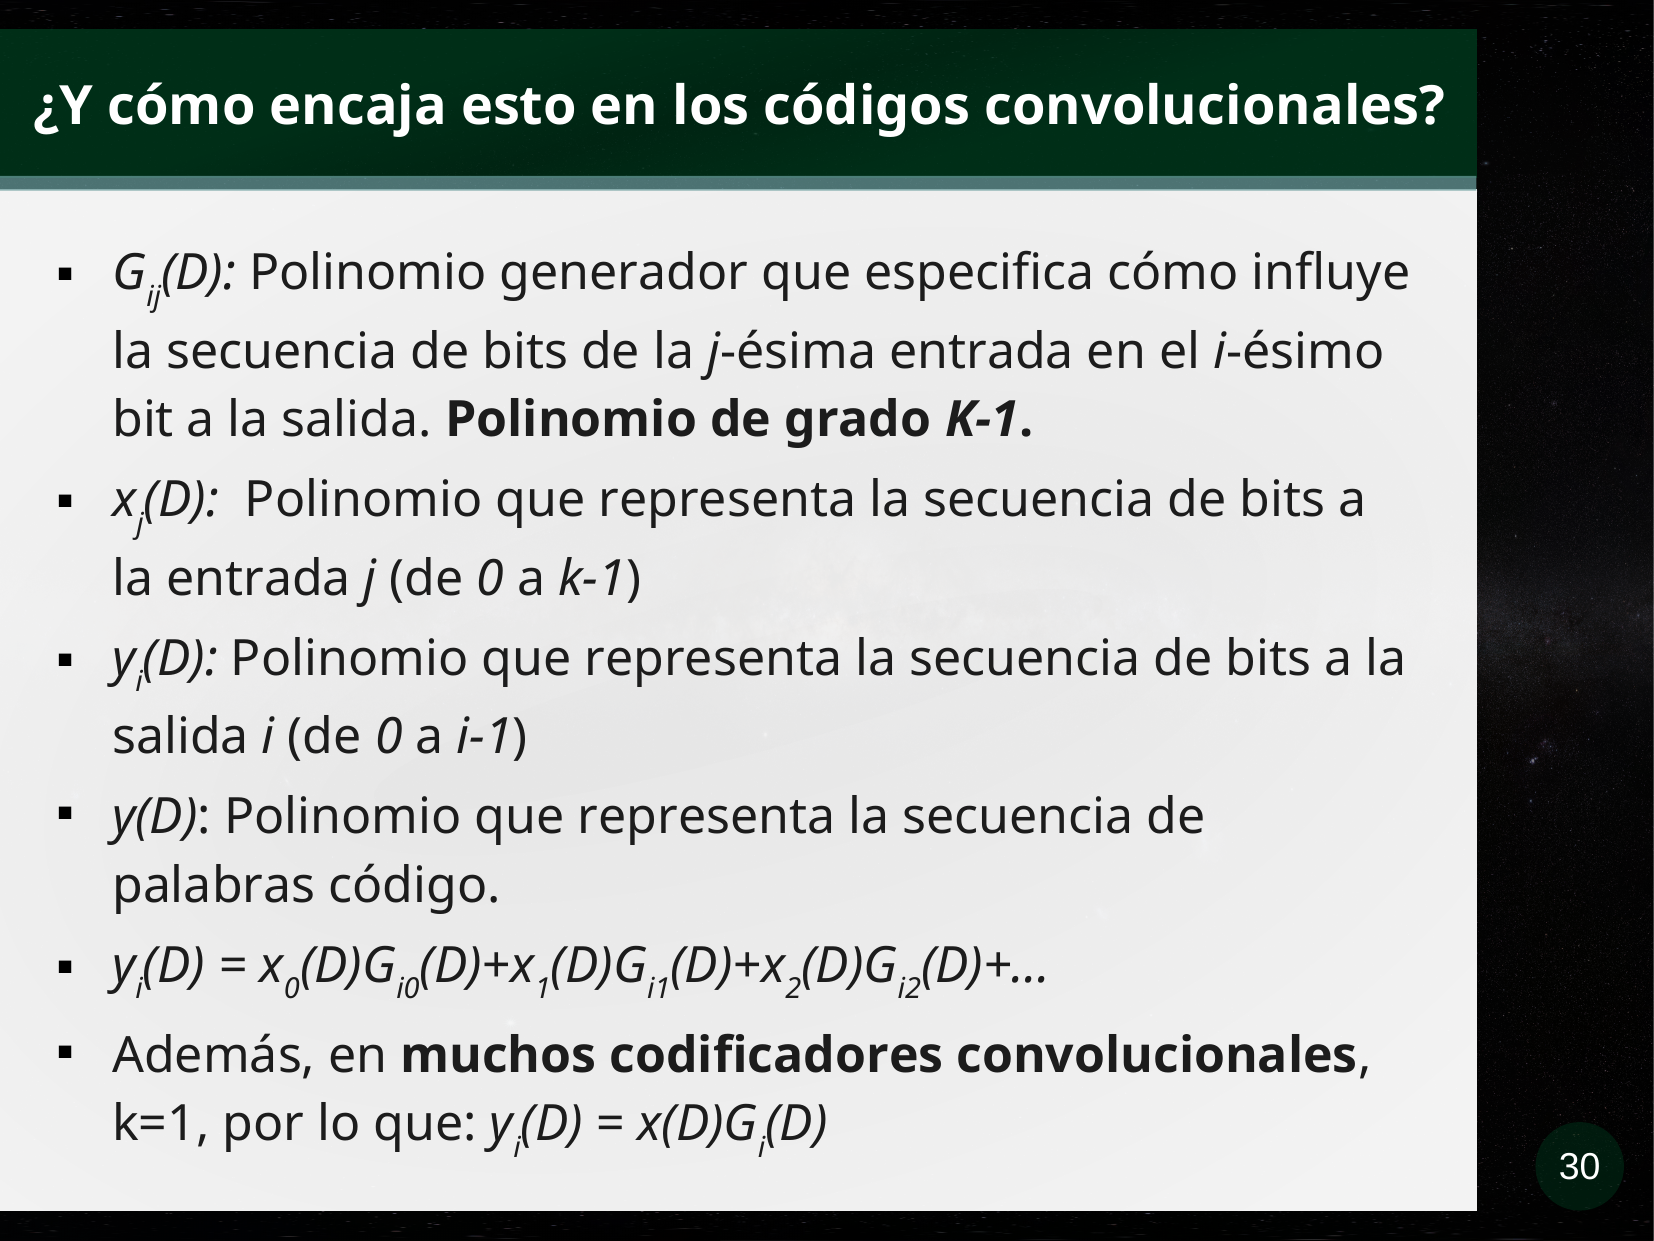

# ¿Y cómo encaja esto en los códigos convolucionales?
Gij(D): Polinomio generador que especifica cómo influye la secuencia de bits de la j-ésima entrada en el i-ésimo bit a la salida. Polinomio de grado K-1.
xj(D): Polinomio que representa la secuencia de bits a la entrada j (de 0 a k-1)
yi(D): Polinomio que representa la secuencia de bits a la salida i (de 0 a i-1)
y(D): Polinomio que representa la secuencia de palabras código.
yi(D) = x0(D)Gi0(D)+x1(D)Gi1(D)+x2(D)Gi2(D)+...
Además, en muchos codificadores convolucionales, k=1, por lo que: yi(D) = x(D)Gi(D)